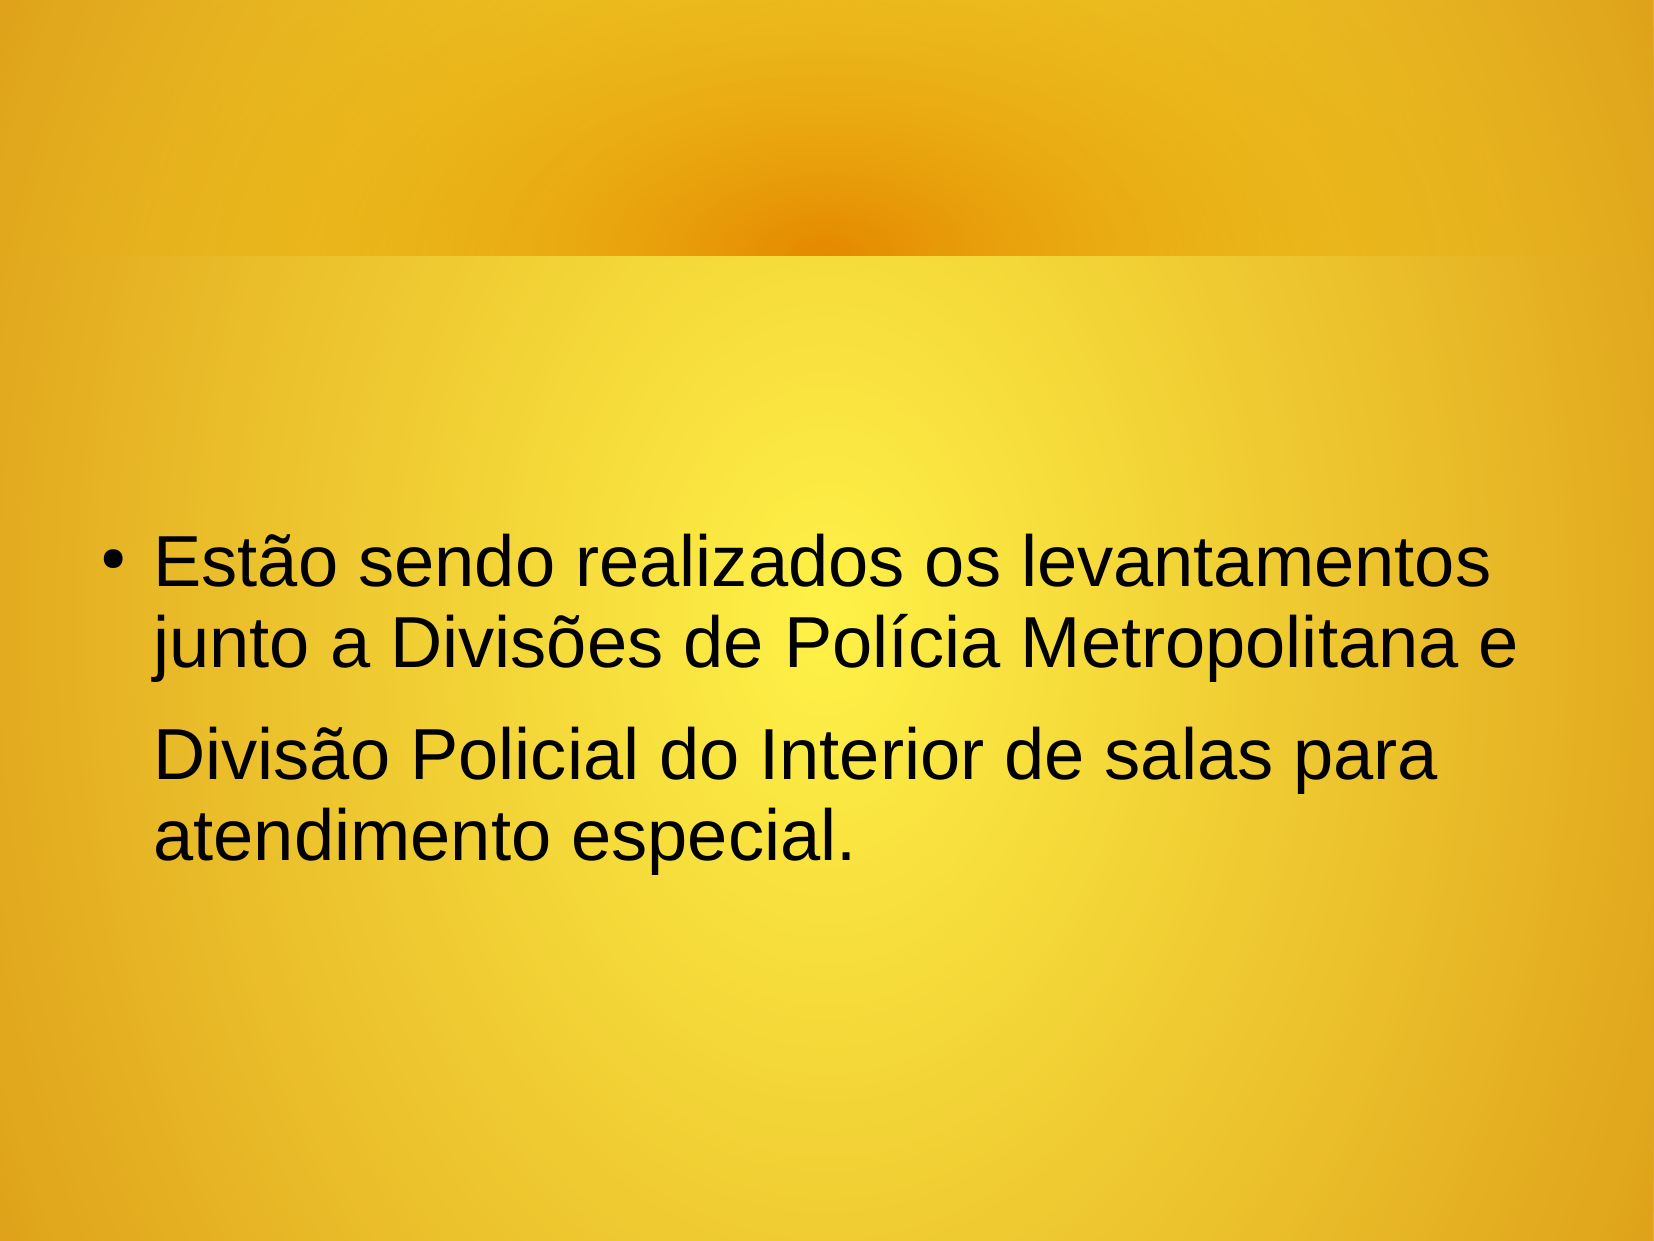

#
Estão sendo realizados os levantamentos junto a Divisões de Polícia Metropolitana e
Divisão Policial do Interior de salas para atendimento especial.